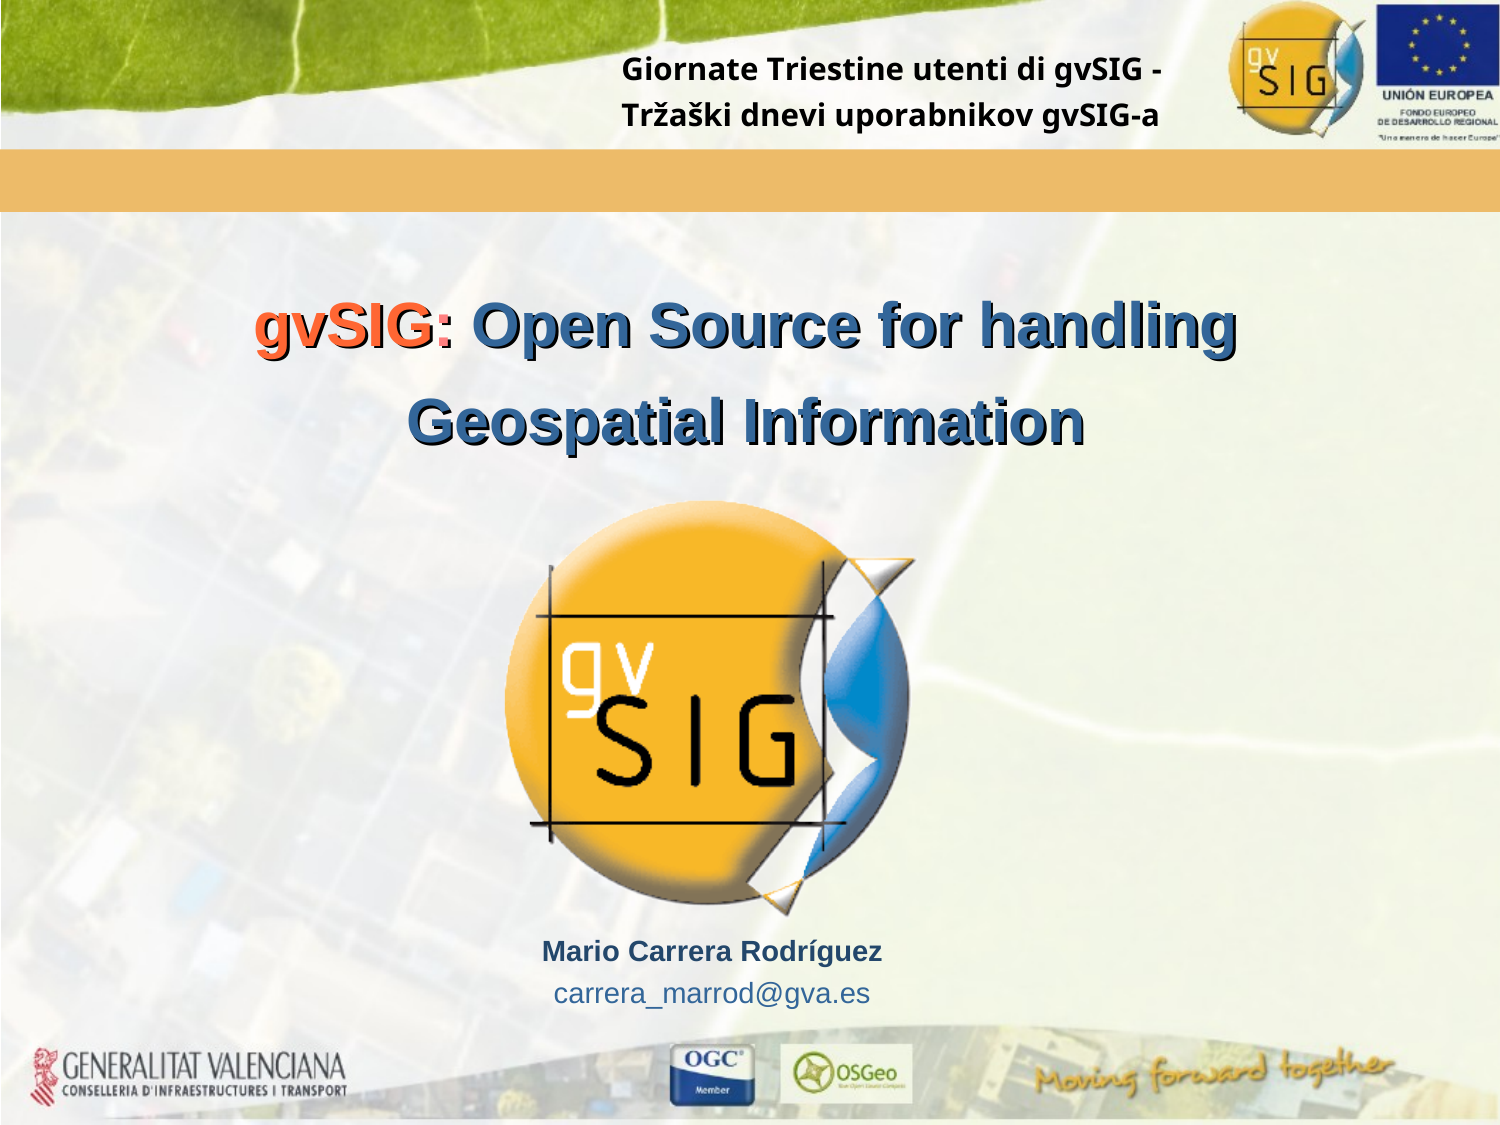

gvSIG: Open Source for handling
Geospatial Information
Mario Carrera Rodríguez
carrera_marrod@gva.es